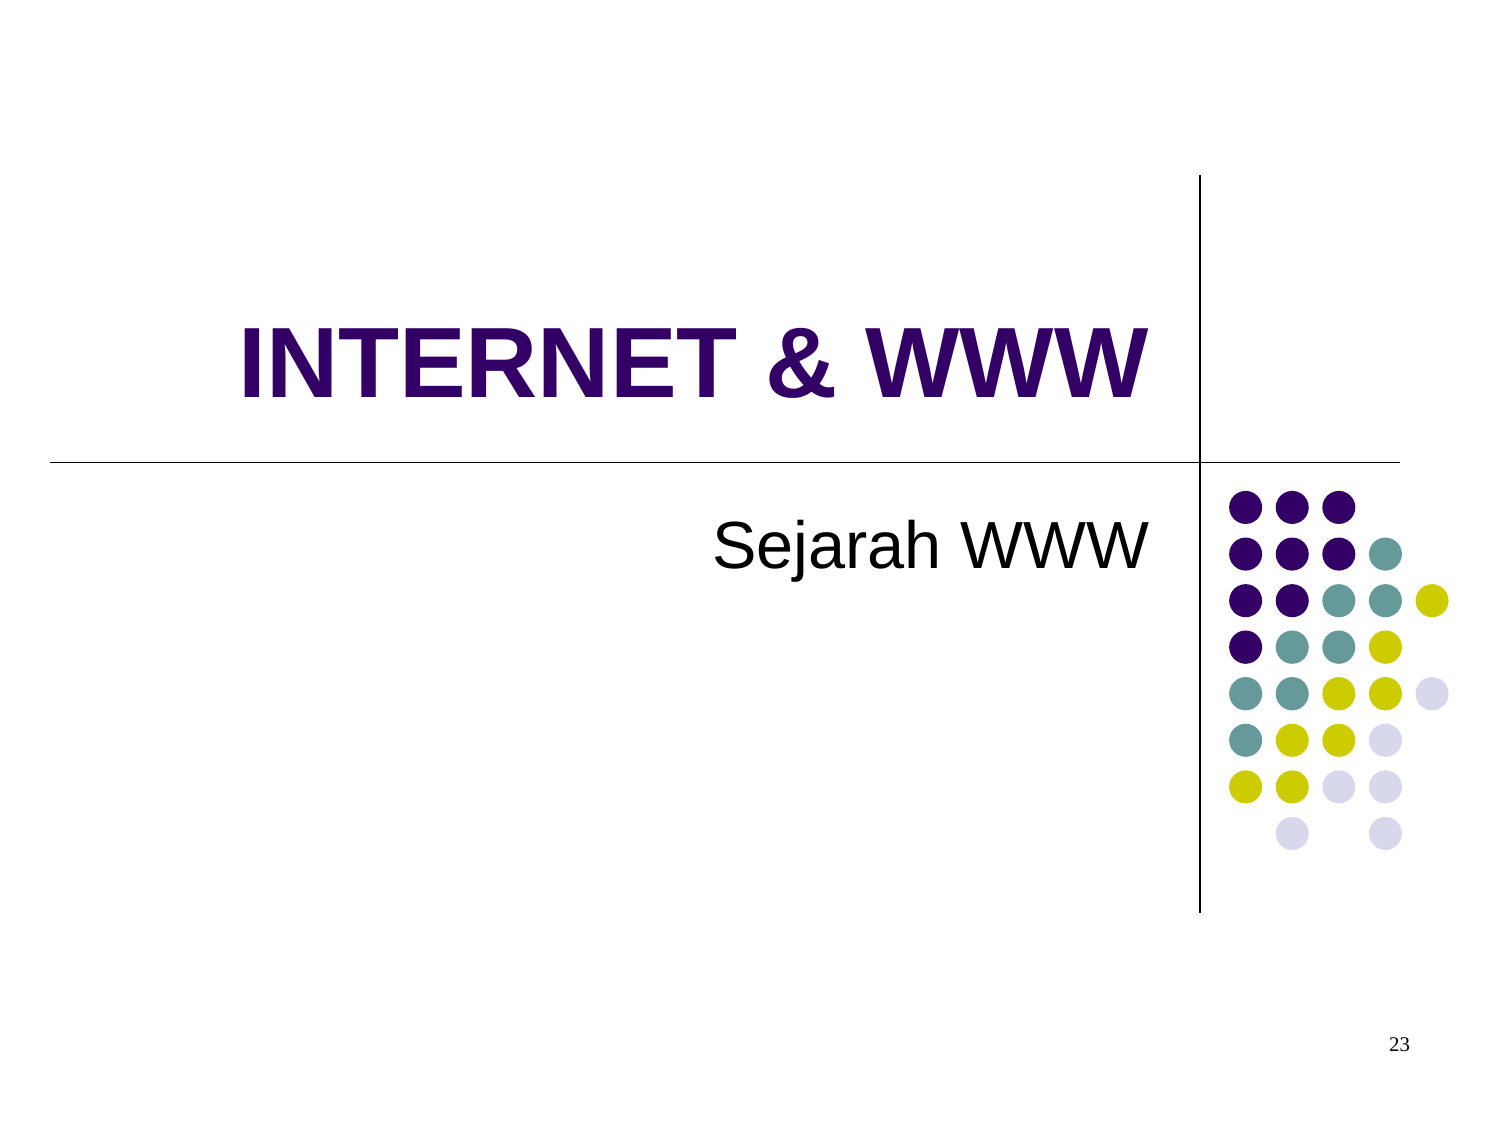

# INTERNET & WWW
Sejarah WWW
23